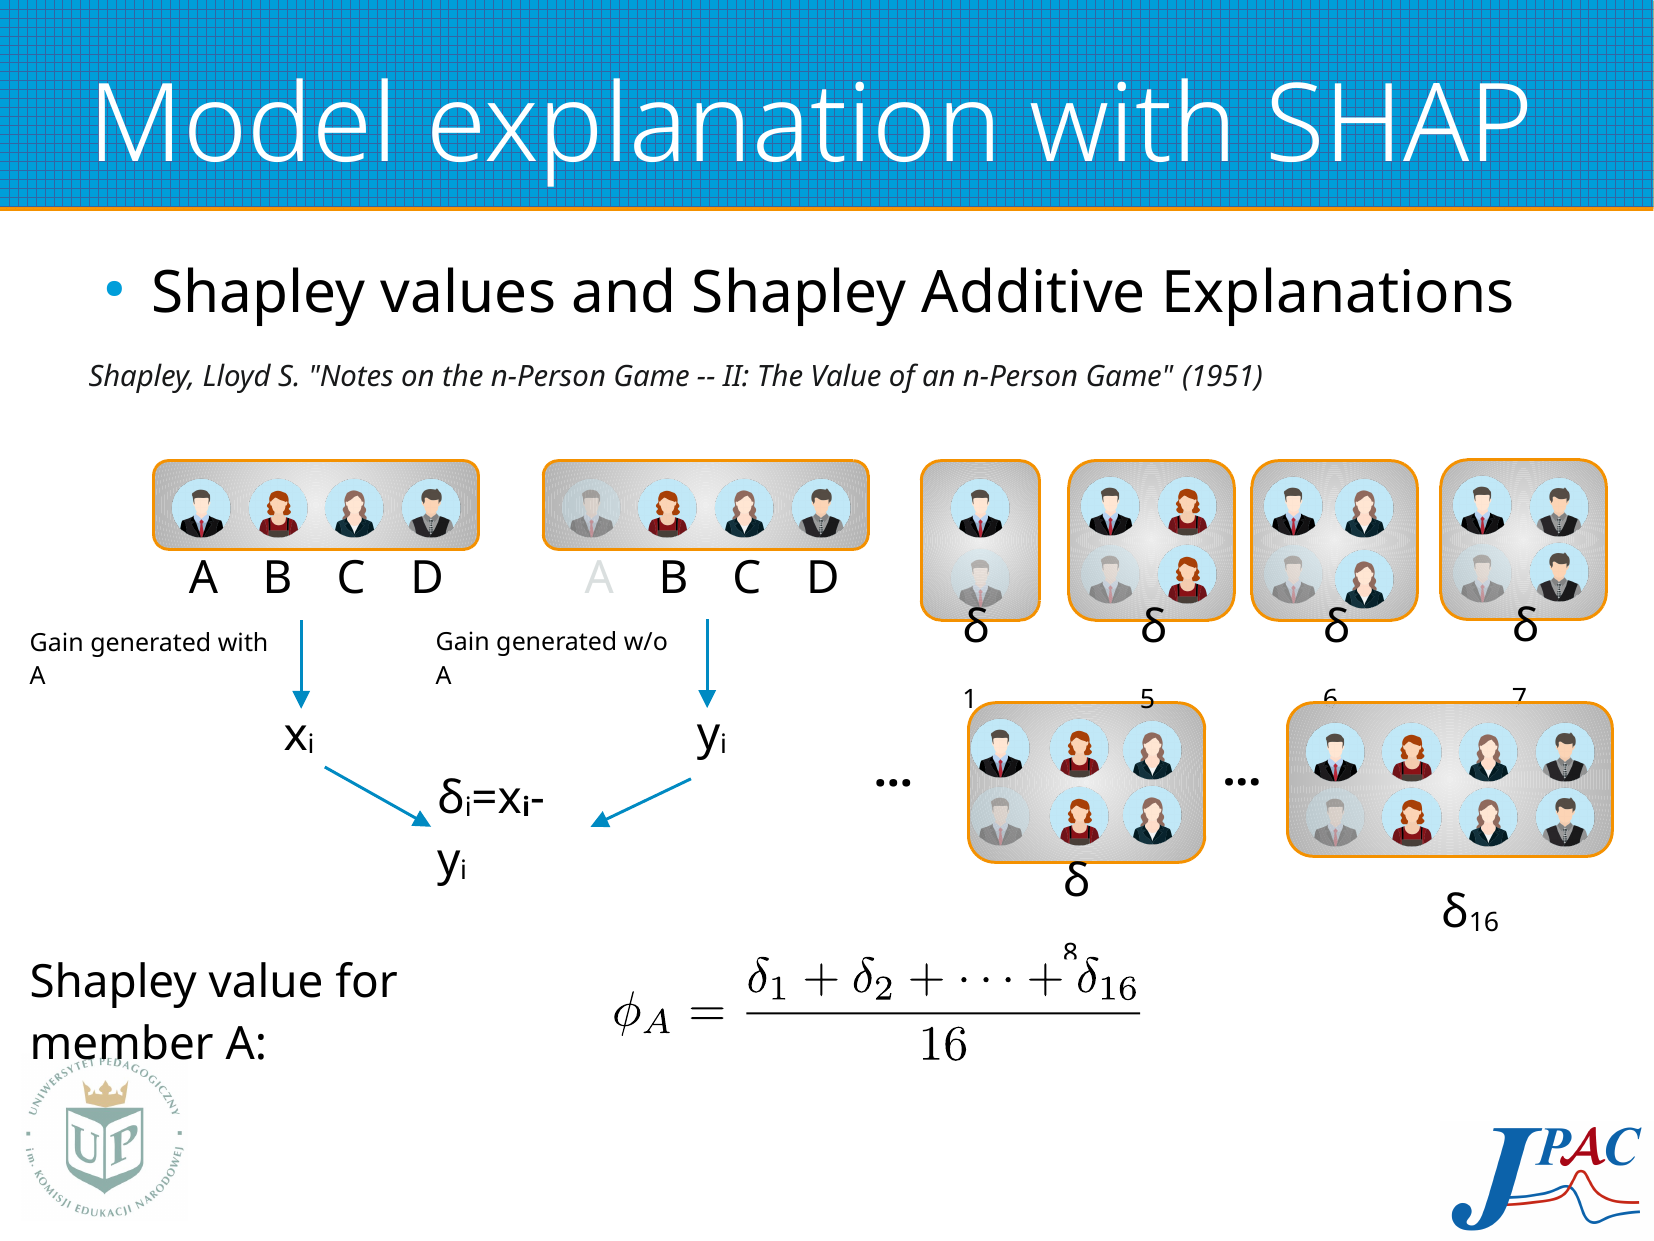

# Model explanation with SHAP
Shapley values and Shapley Additive Explanations
Shapley, Lloyd S. "Notes on the n-Person Game -- II: The Value of an n-Person Game" (1951)
A	B	C	D
A	B	C	D
δ7
δ1
δ5
δ6
Gain generated w/o A
Gain generated with A
yi
xi
...
...
δi=xi-yi
δ8
δ16
Shapley value for member A: